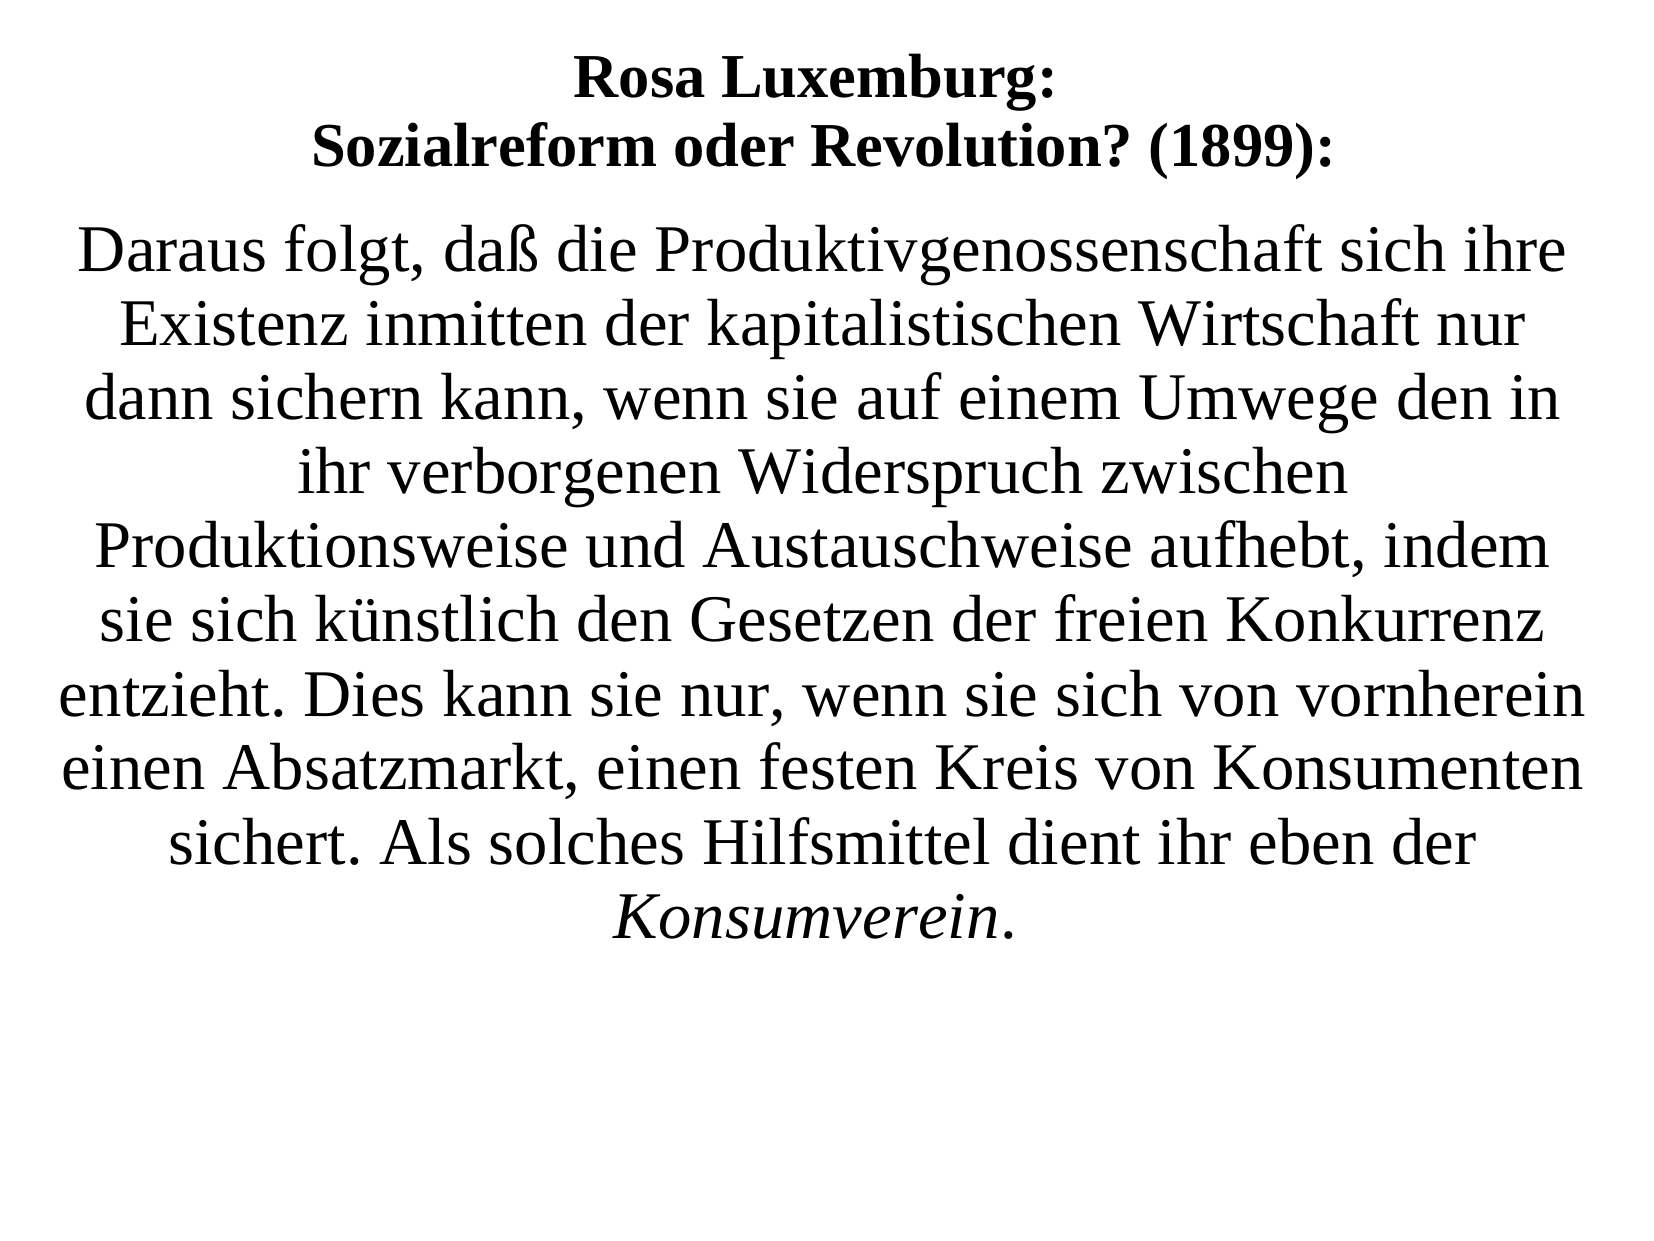

Rosa Luxemburg:
Sozialreform oder Revolution? (1899):
Daraus folgt, daß die Produktivgenossenschaft sich ihre Existenz inmitten der kapitalistischen Wirtschaft nur dann sichern kann, wenn sie auf einem Umwege den in ihr verborgenen Widerspruch zwischen Produktionsweise und Austauschweise aufhebt, indem sie sich künstlich den Gesetzen der freien Konkurrenz entzieht. Dies kann sie nur, wenn sie sich von vornherein einen Absatzmarkt, einen festen Kreis von Konsumenten sichert. Als solches Hilfsmittel dient ihr eben der Konsumverein.